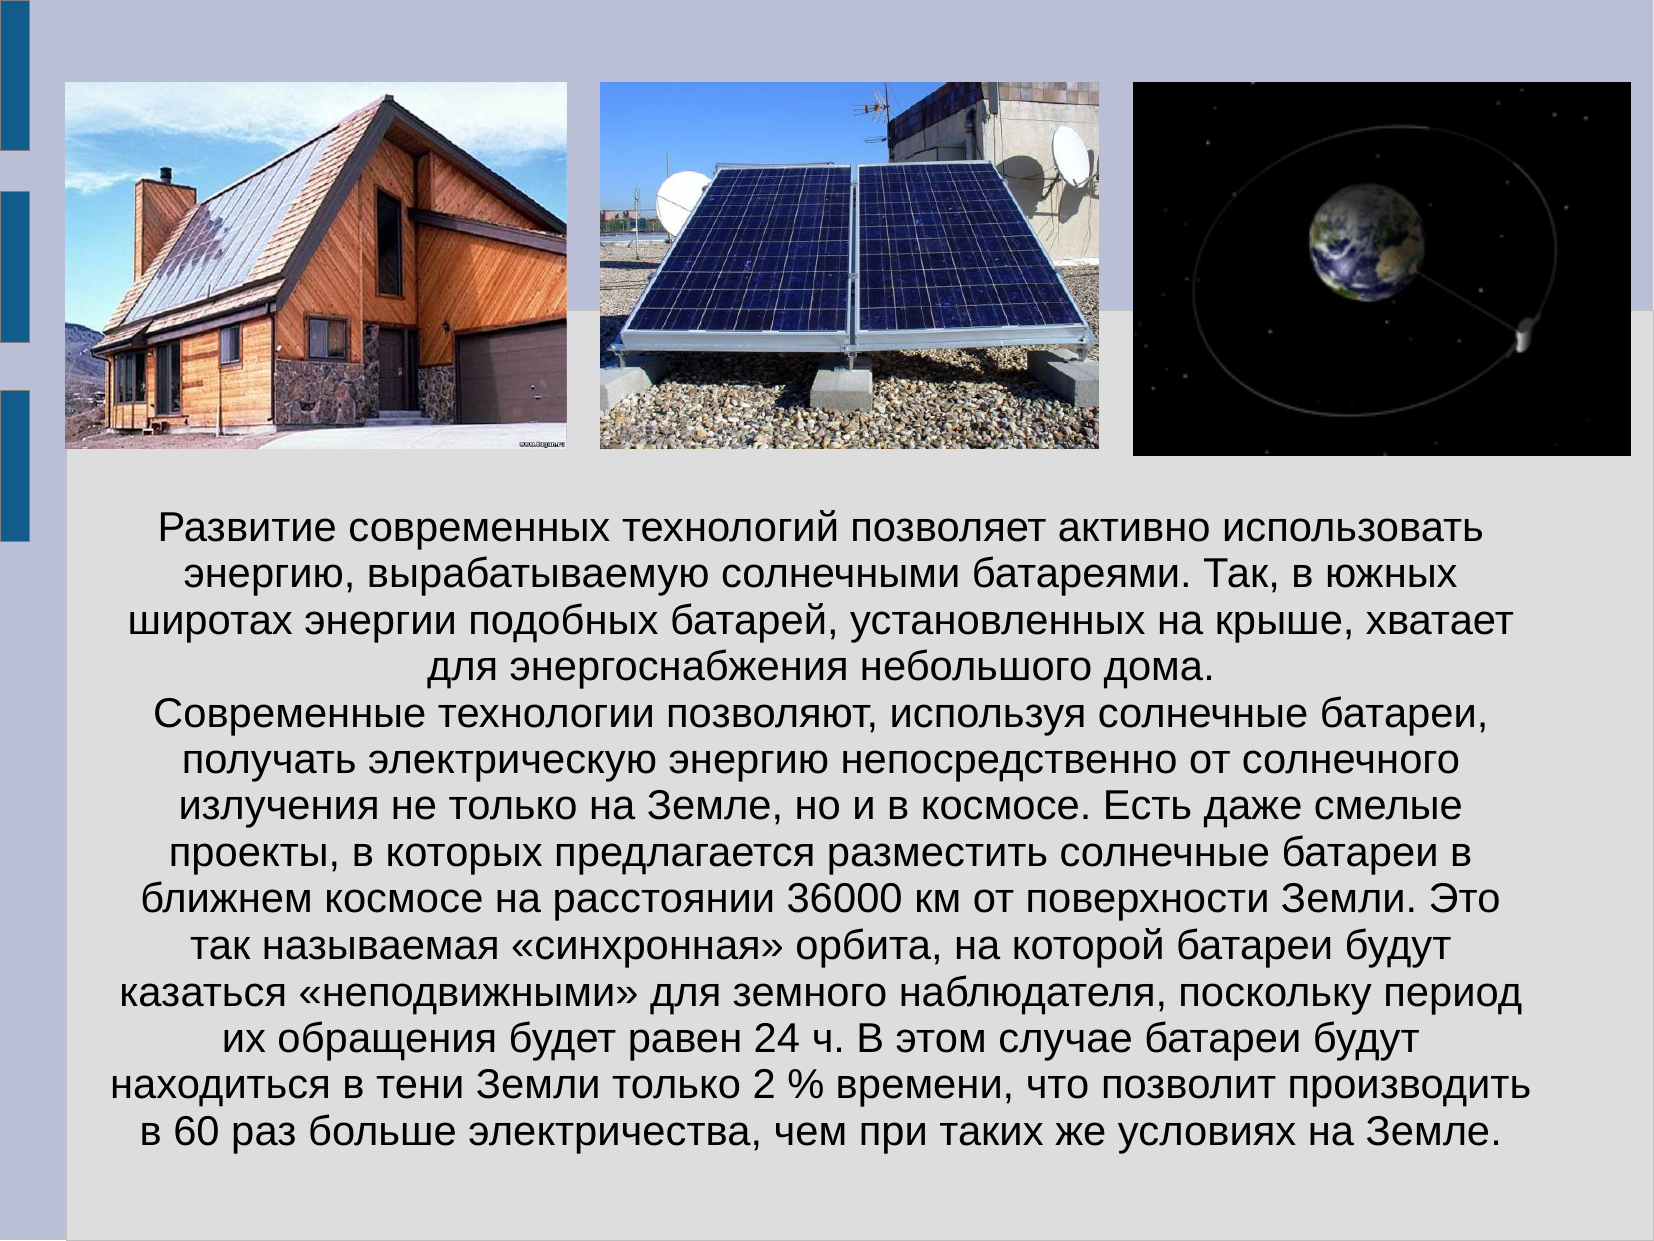

Развитие современных технологий позволяет активно использовать энергию, вырабатываемую солнечными батареями. Так, в южных широтах энергии подобных батарей, установленных на крыше, хватает для энергоснабжения небольшого дома.
Современные технологии позволяют, используя солнечные батареи, получать электрическую энергию непосредственно от солнечного излучения не только на Земле, но и в космосе. Есть даже смелые проекты, в которых предлагается разместить солнечные батареи в ближнем космосе на расстоянии 36000 км от поверхности Земли. Это так называемая «синхронная» орбита, на которой батареи будут казаться «неподвижными» для земного наблюдателя, поскольку период их обращения будет равен 24 ч. В этом случае батареи будут находиться в тени Земли только 2 % времени, что позволит производить в 60 раз больше электричества, чем при таких же условиях на Земле.